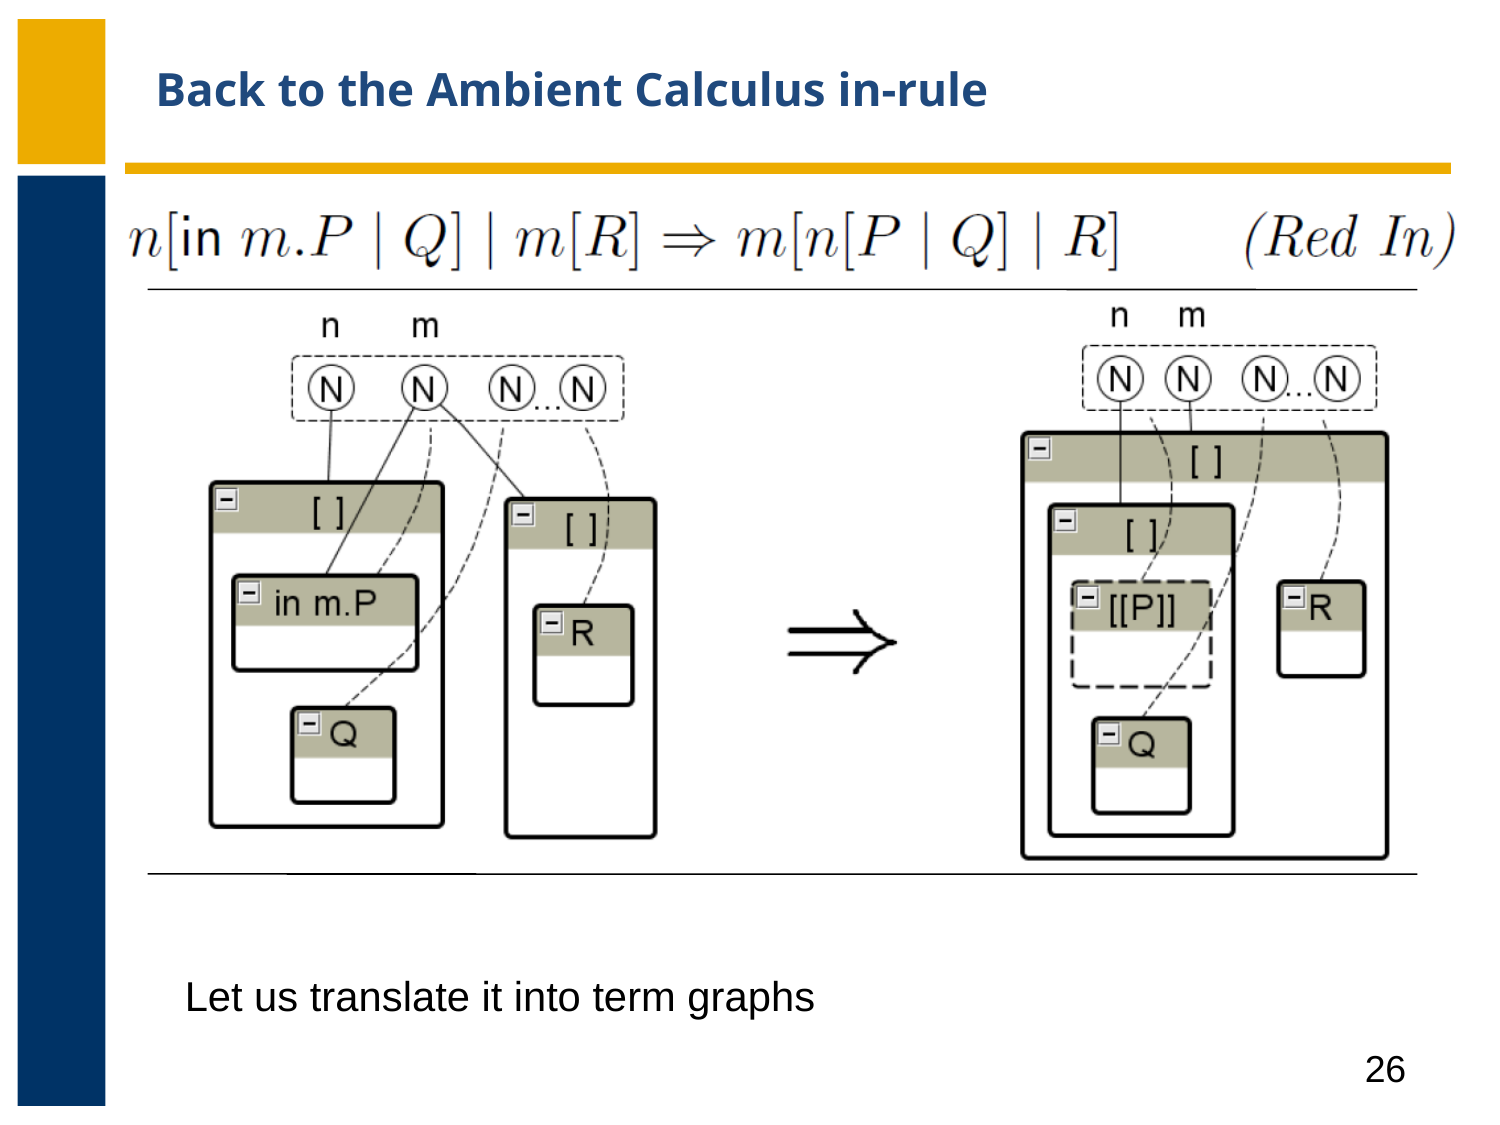

# Back to the Ambient Calculus in-rule
Let us translate it into term graphs
26